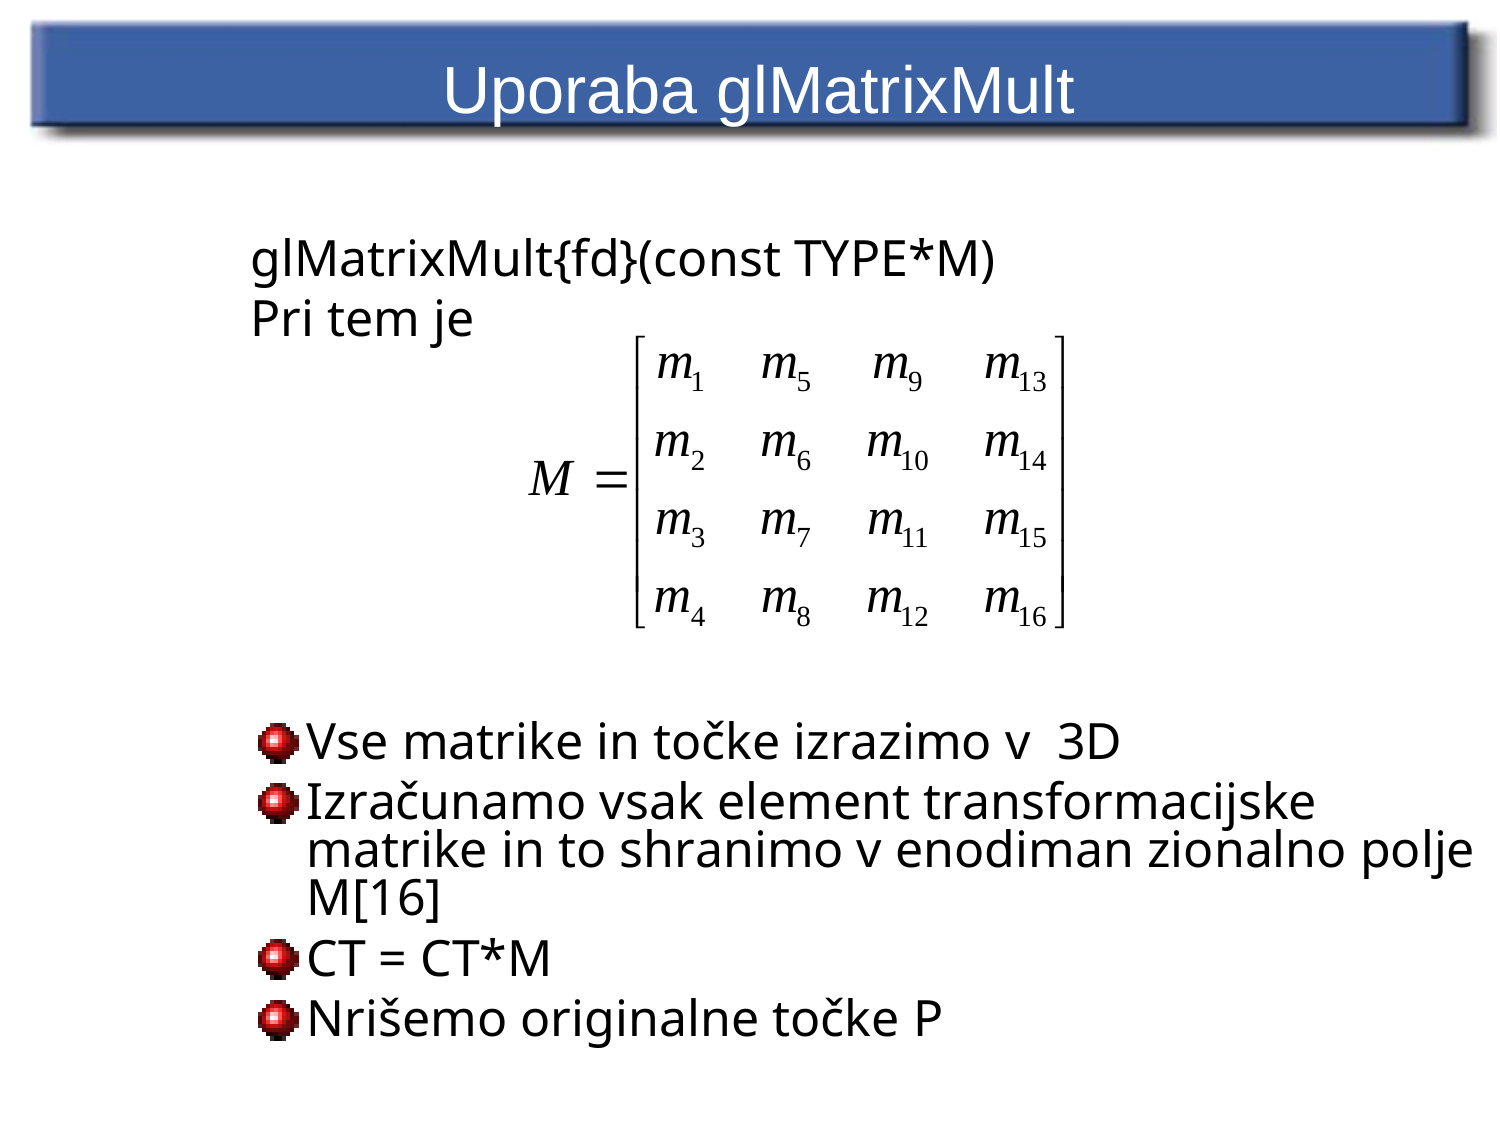

# Uporaba glMatrixMult
glMatrixMult{fd}(const TYPE*M)
Pri tem je
Vse matrike in točke izrazimo v 3D
Izračunamo vsak element transformacijske matrike in to shranimo v enodiman zionalno polje M[16]
CT = CT*M
Nrišemo originalne točke P